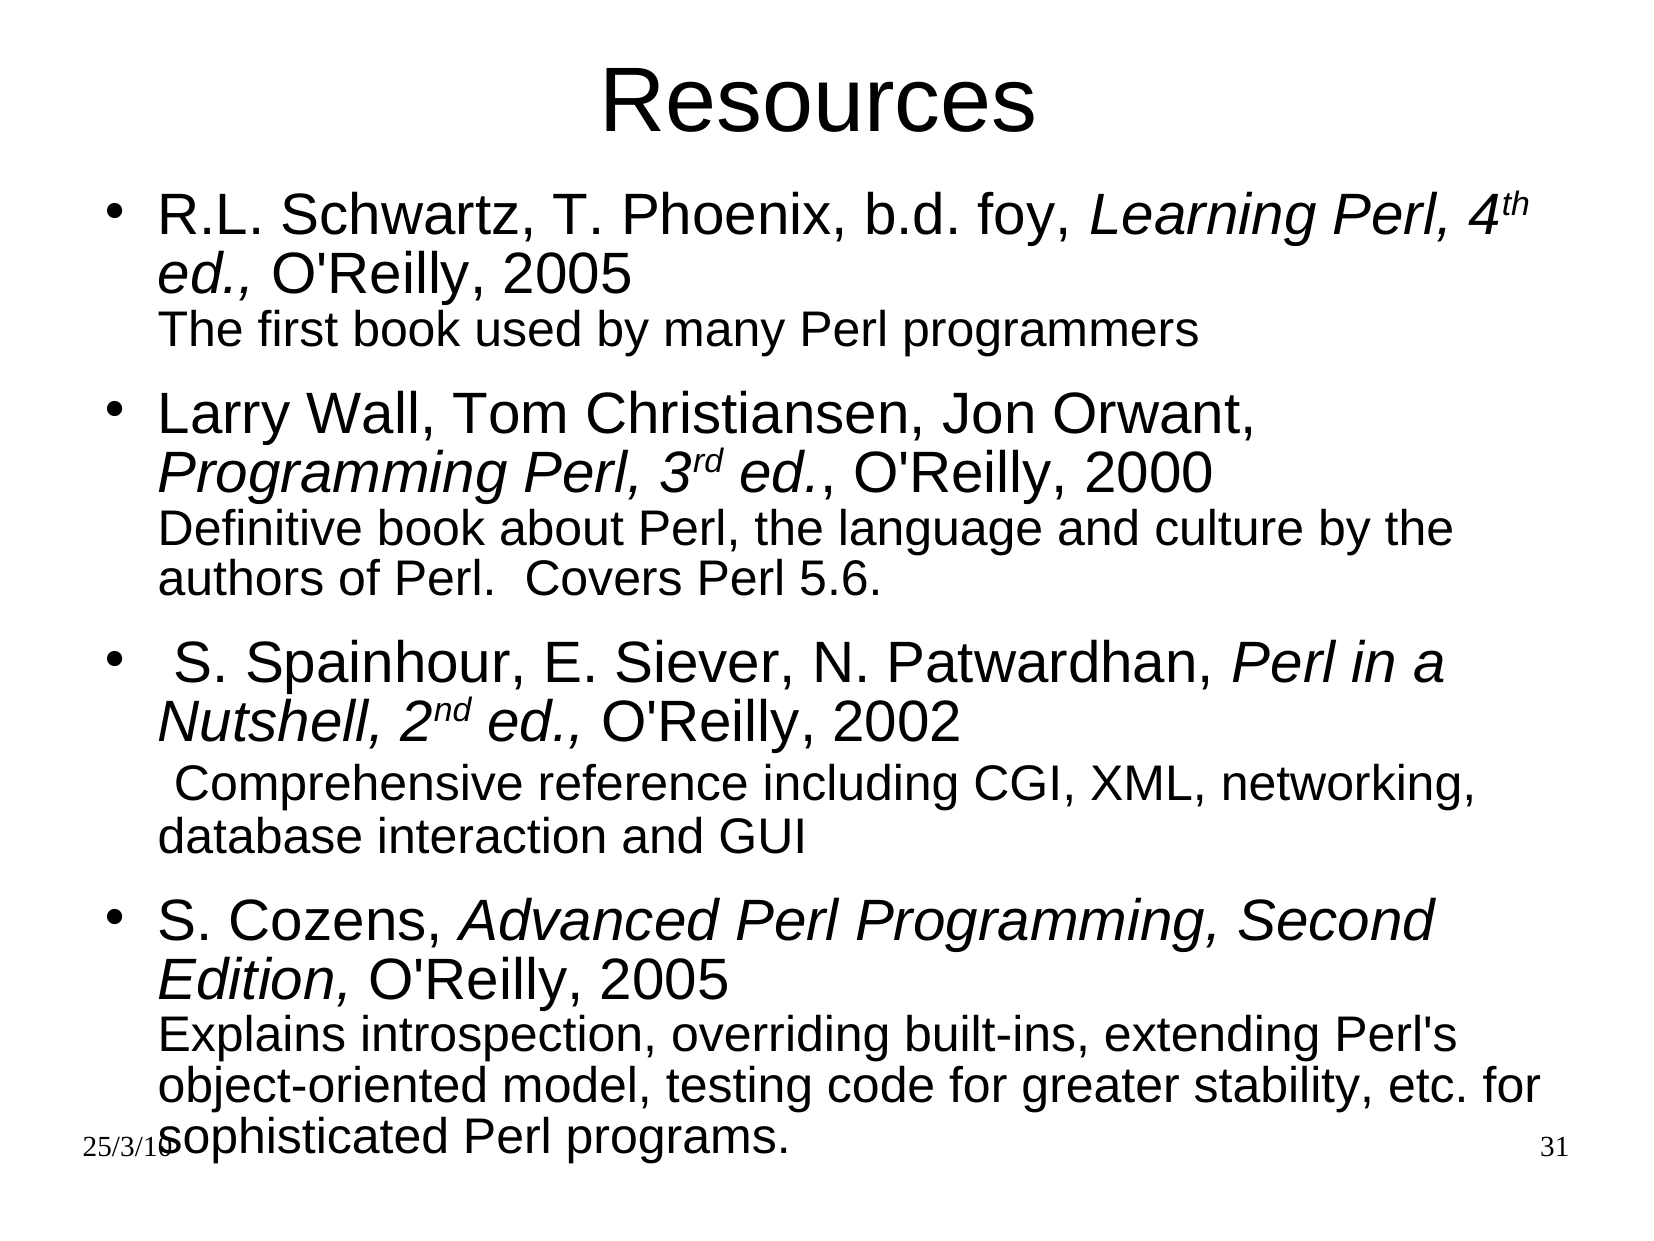

# Resources
R.L. Schwartz, T. Phoenix, b.d. foy, Learning Perl, 4th ed., O'Reilly, 2005
The first book used by many Perl programmers
Larry Wall, Tom Christiansen, Jon Orwant, Programming Perl, 3rd ed., O'Reilly, 2000
Definitive book about Perl, the language and culture by the authors of Perl. Covers Perl 5.6.
 S. Spainhour, E. Siever, N. Patwardhan, Perl in a Nutshell, 2nd ed., O'Reilly, 2002
 Comprehensive reference including CGI, XML, networking, database interaction and GUI
S. Cozens, Advanced Perl Programming, Second Edition, O'Reilly, 2005
Explains introspection, overriding built-ins, extending Perl's object-oriented model, testing code for greater stability, etc. for sophisticated Perl programs.
31